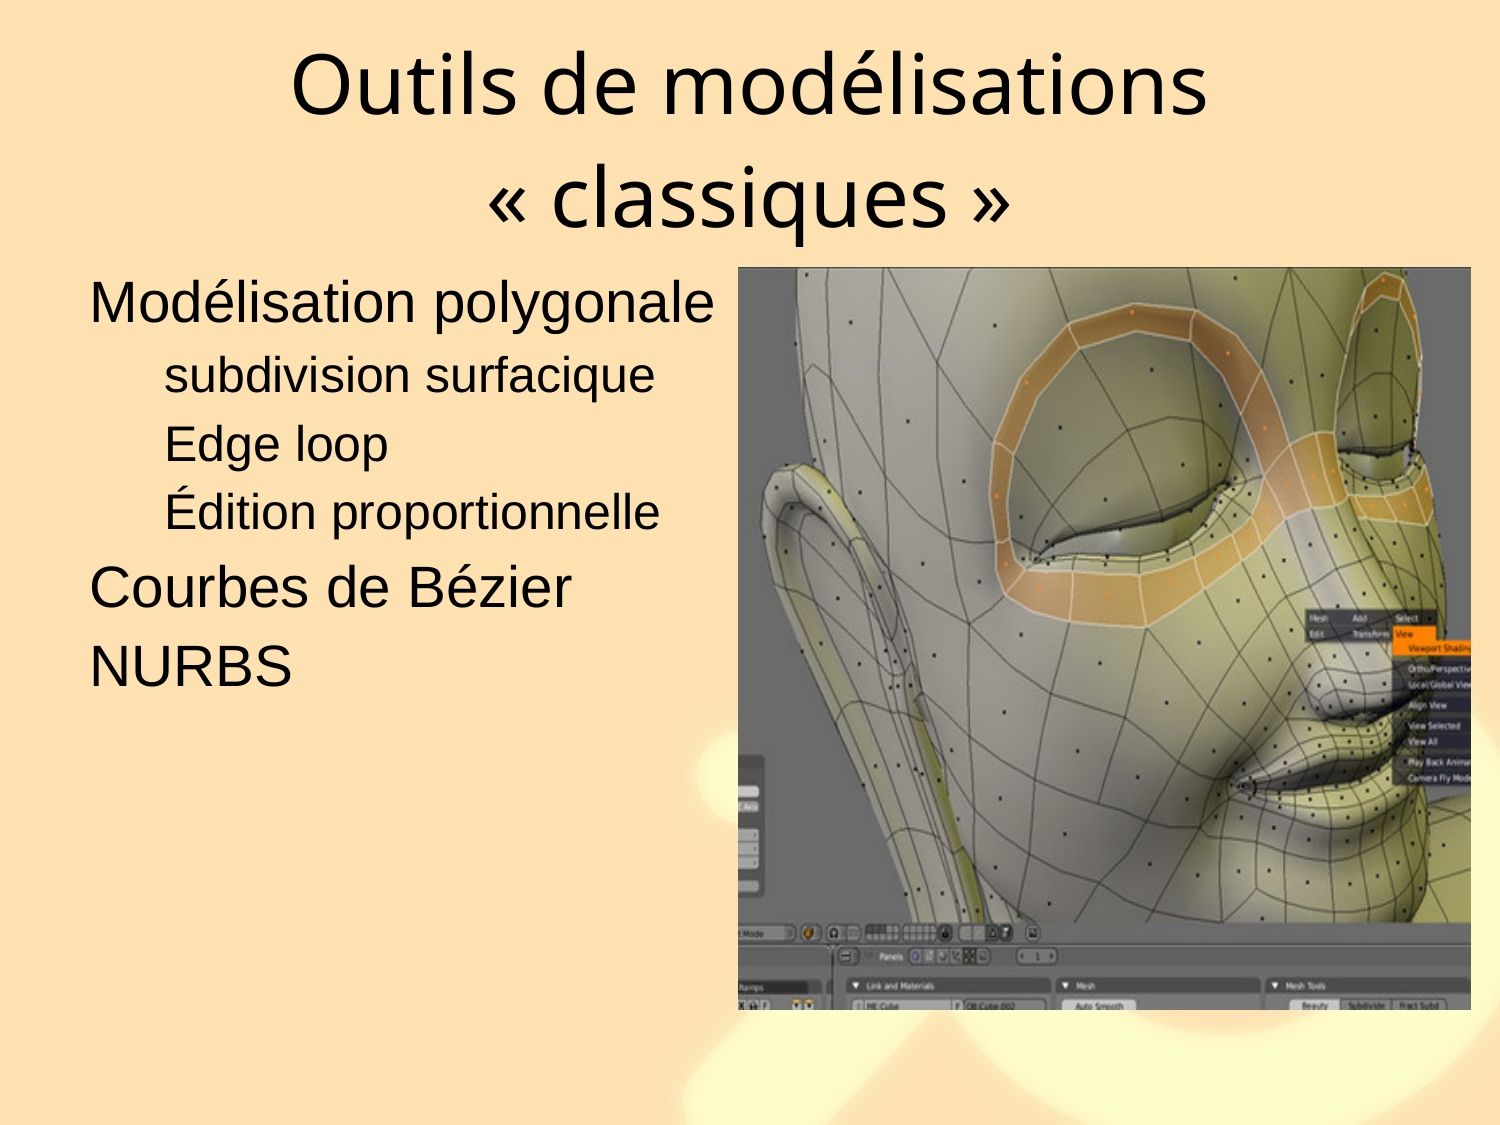

# Outils de modélisations « classiques »
Modélisation polygonale
subdivision surfacique
Edge loop
Édition proportionnelle
Courbes de Bézier
NURBS